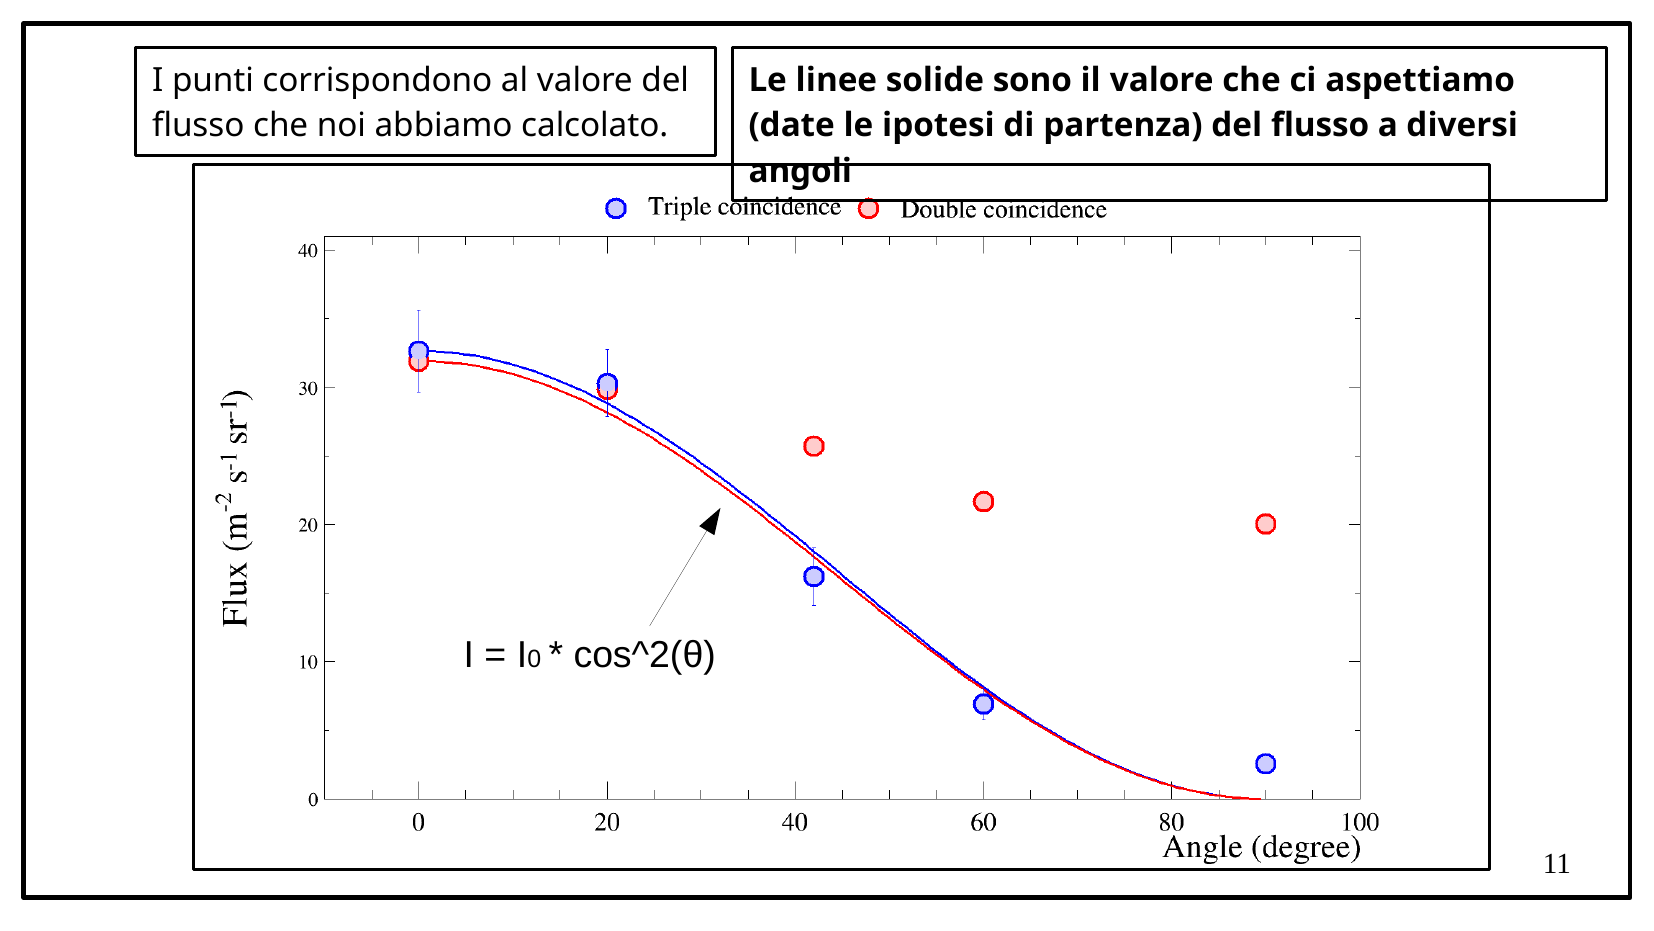

I punti corrispondono al valore del flusso che noi abbiamo calcolato.
Le linee solide sono il valore che ci aspettiamo (date le ipotesi di partenza) del flusso a diversi angoli
I = I0 * cos^2(θ)
11